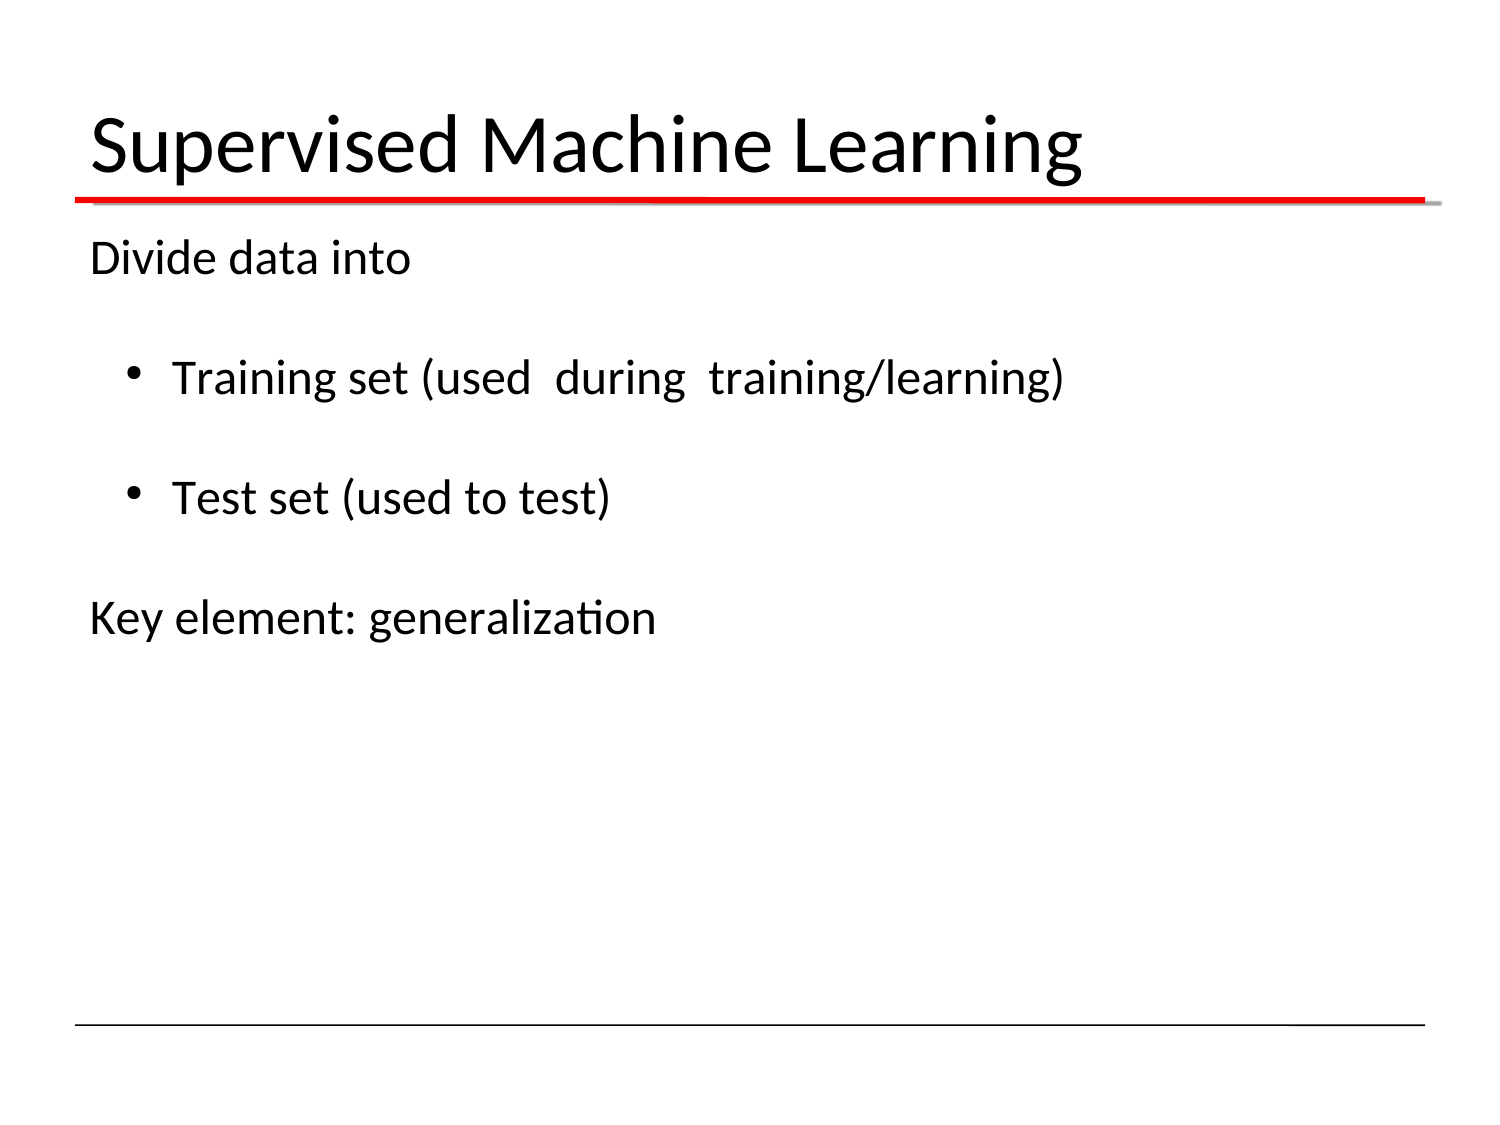

# Supervised Machine Learning
Divide data into
 Training set (used during training/learning)
 Test set (used to test)
Key element: generalization